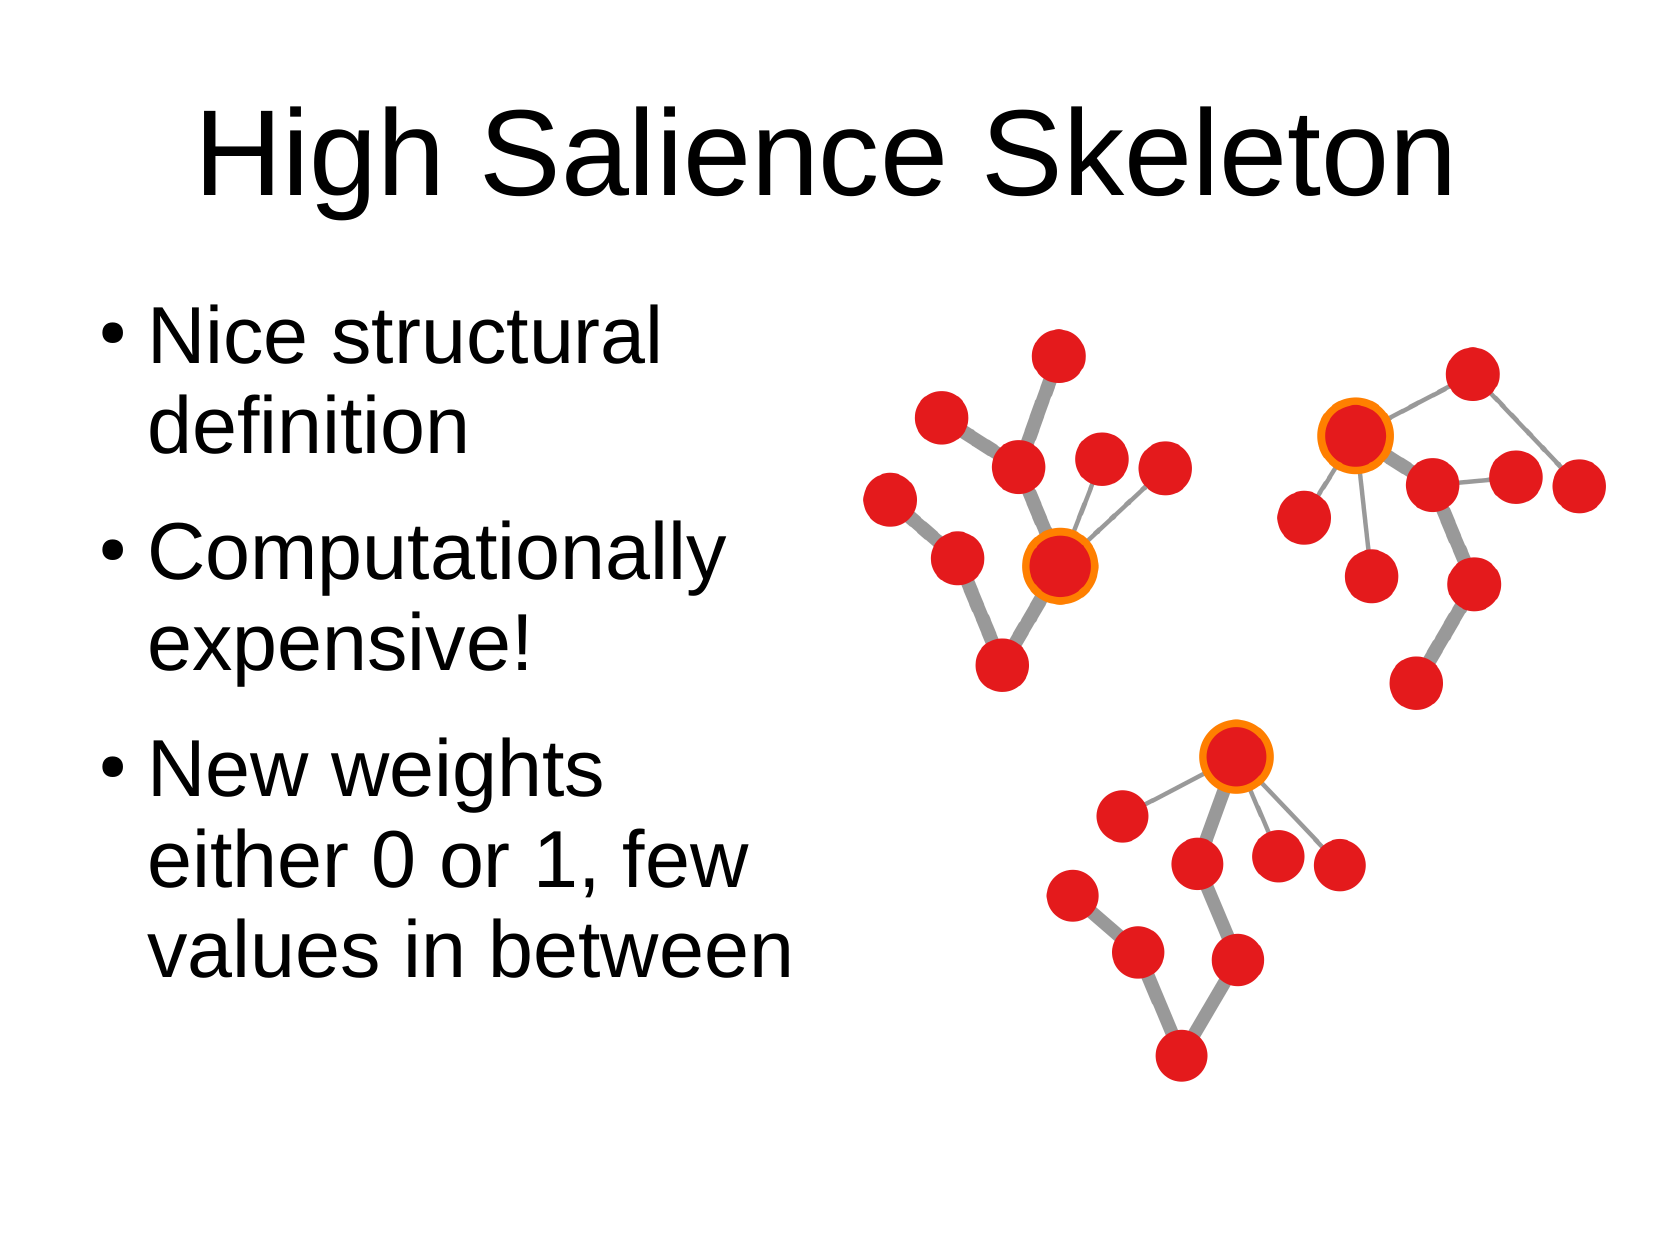

# High Salience Skeleton
Nice structural definition
Computationally expensive!
New weights either 0 or 1, few values in between